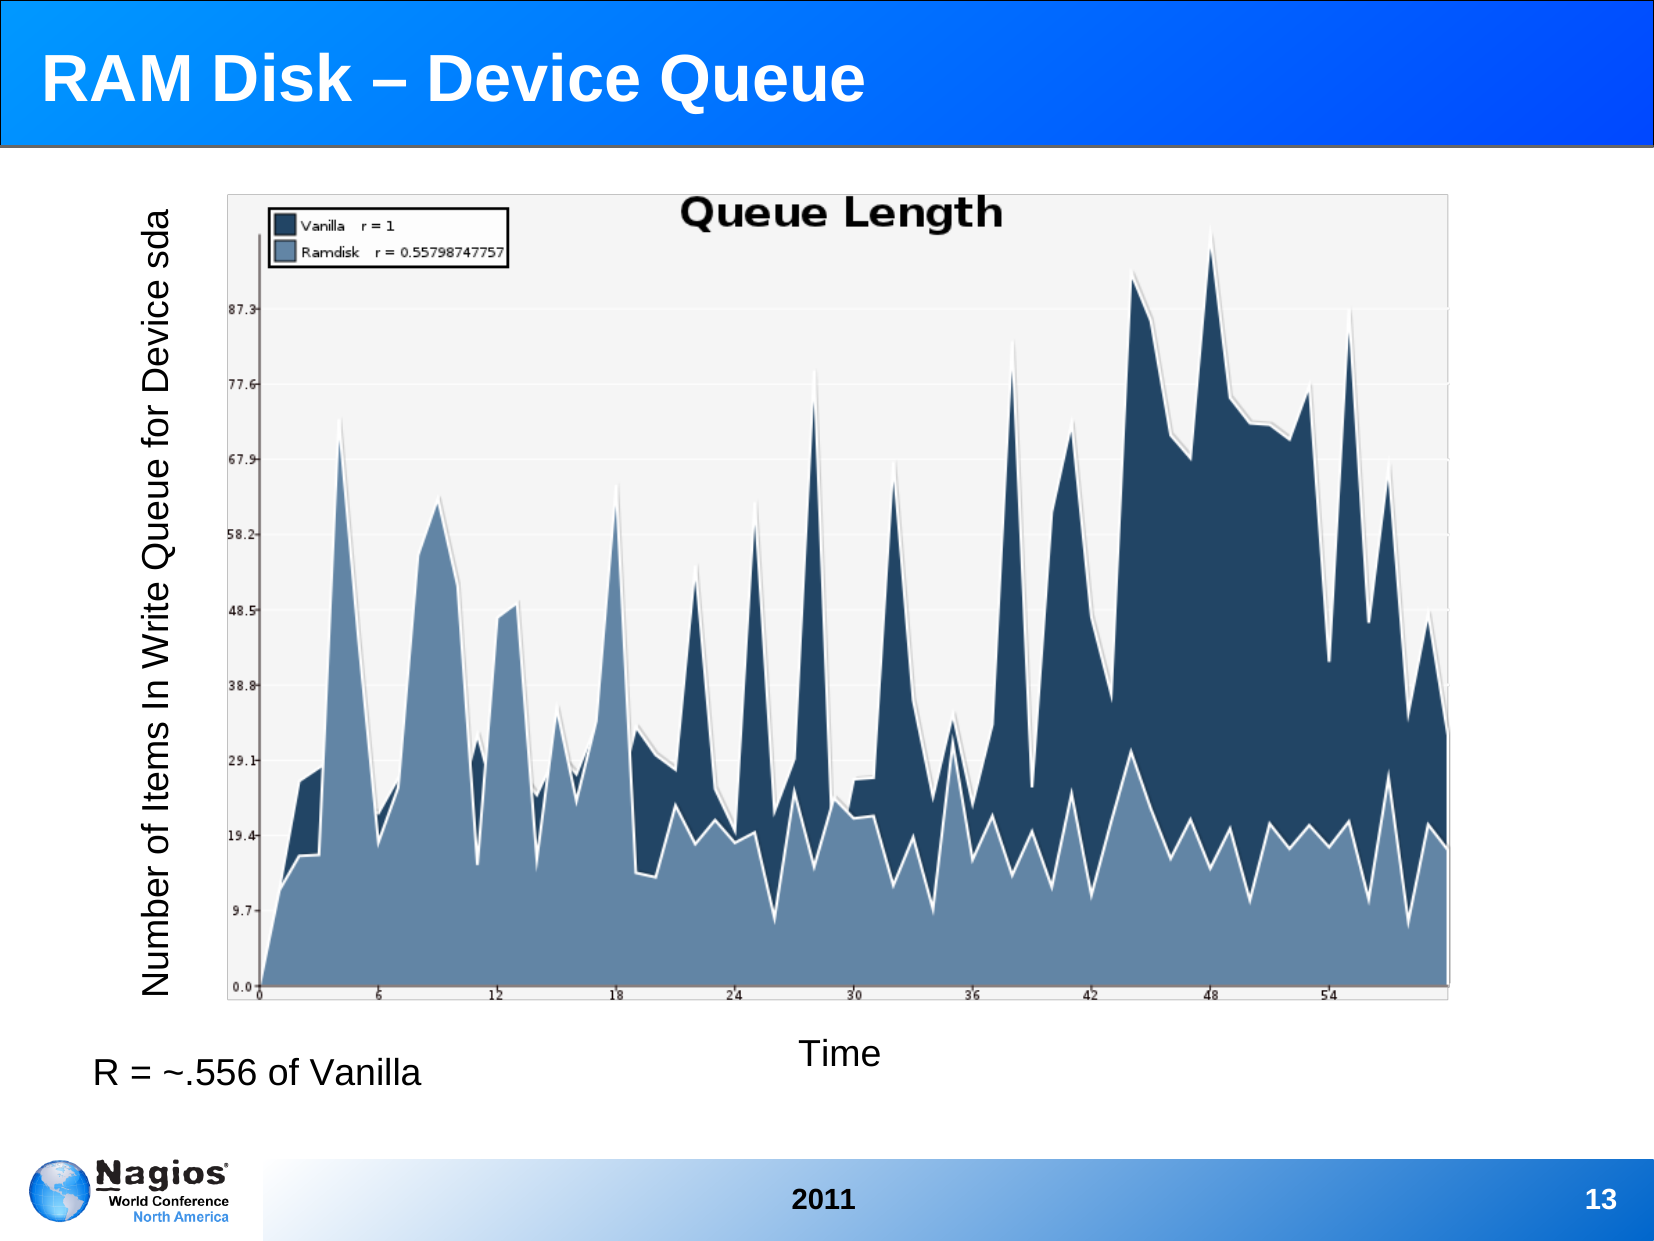

# RAM Disk – Device Queue
Number of Items In Write Queue for Device sda
Time
R = ~.556 of Vanilla
2011
13